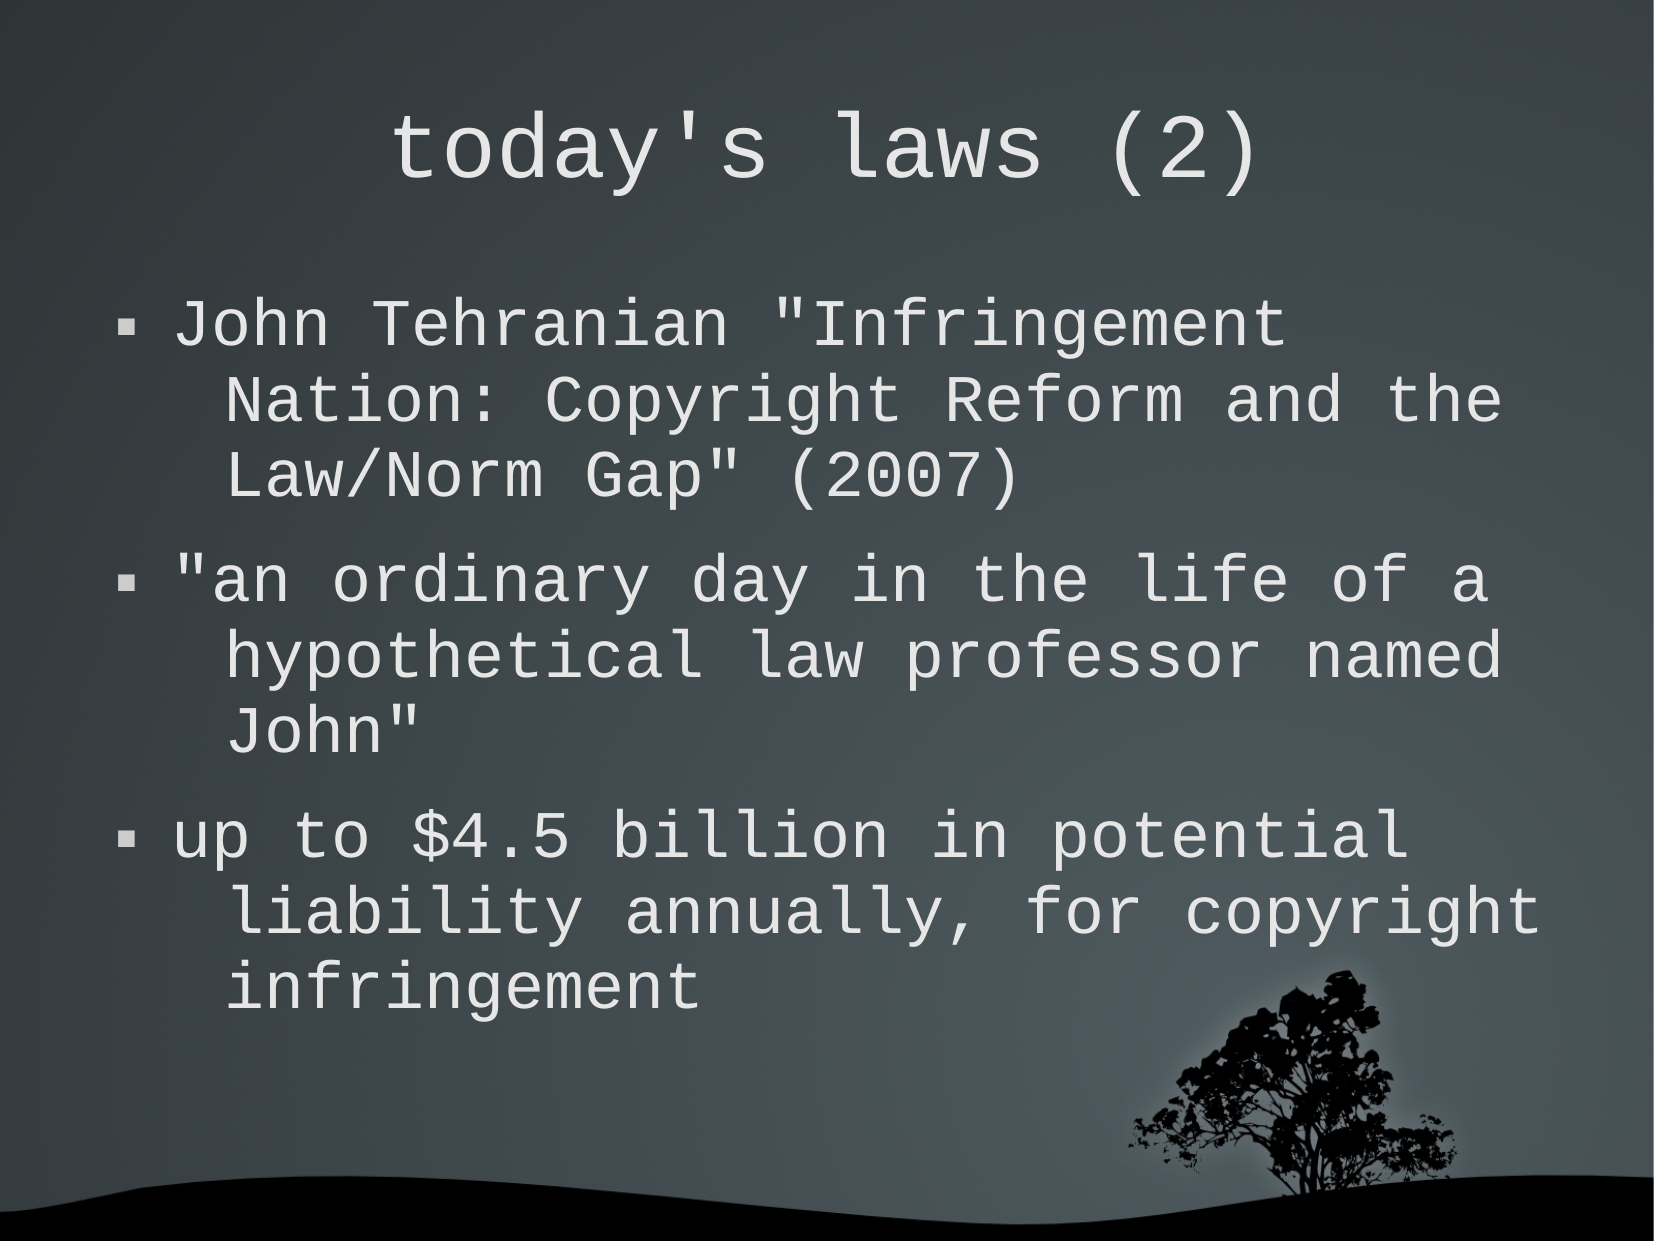

# today's laws (2)
John Tehranian "Infringement Nation: Copyright Reform and the Law/Norm Gap" (2007)
"an ordinary day in the life of a hypothetical law professor named John"
up to $4.5 billion in potential liability annually, for copyright infringement